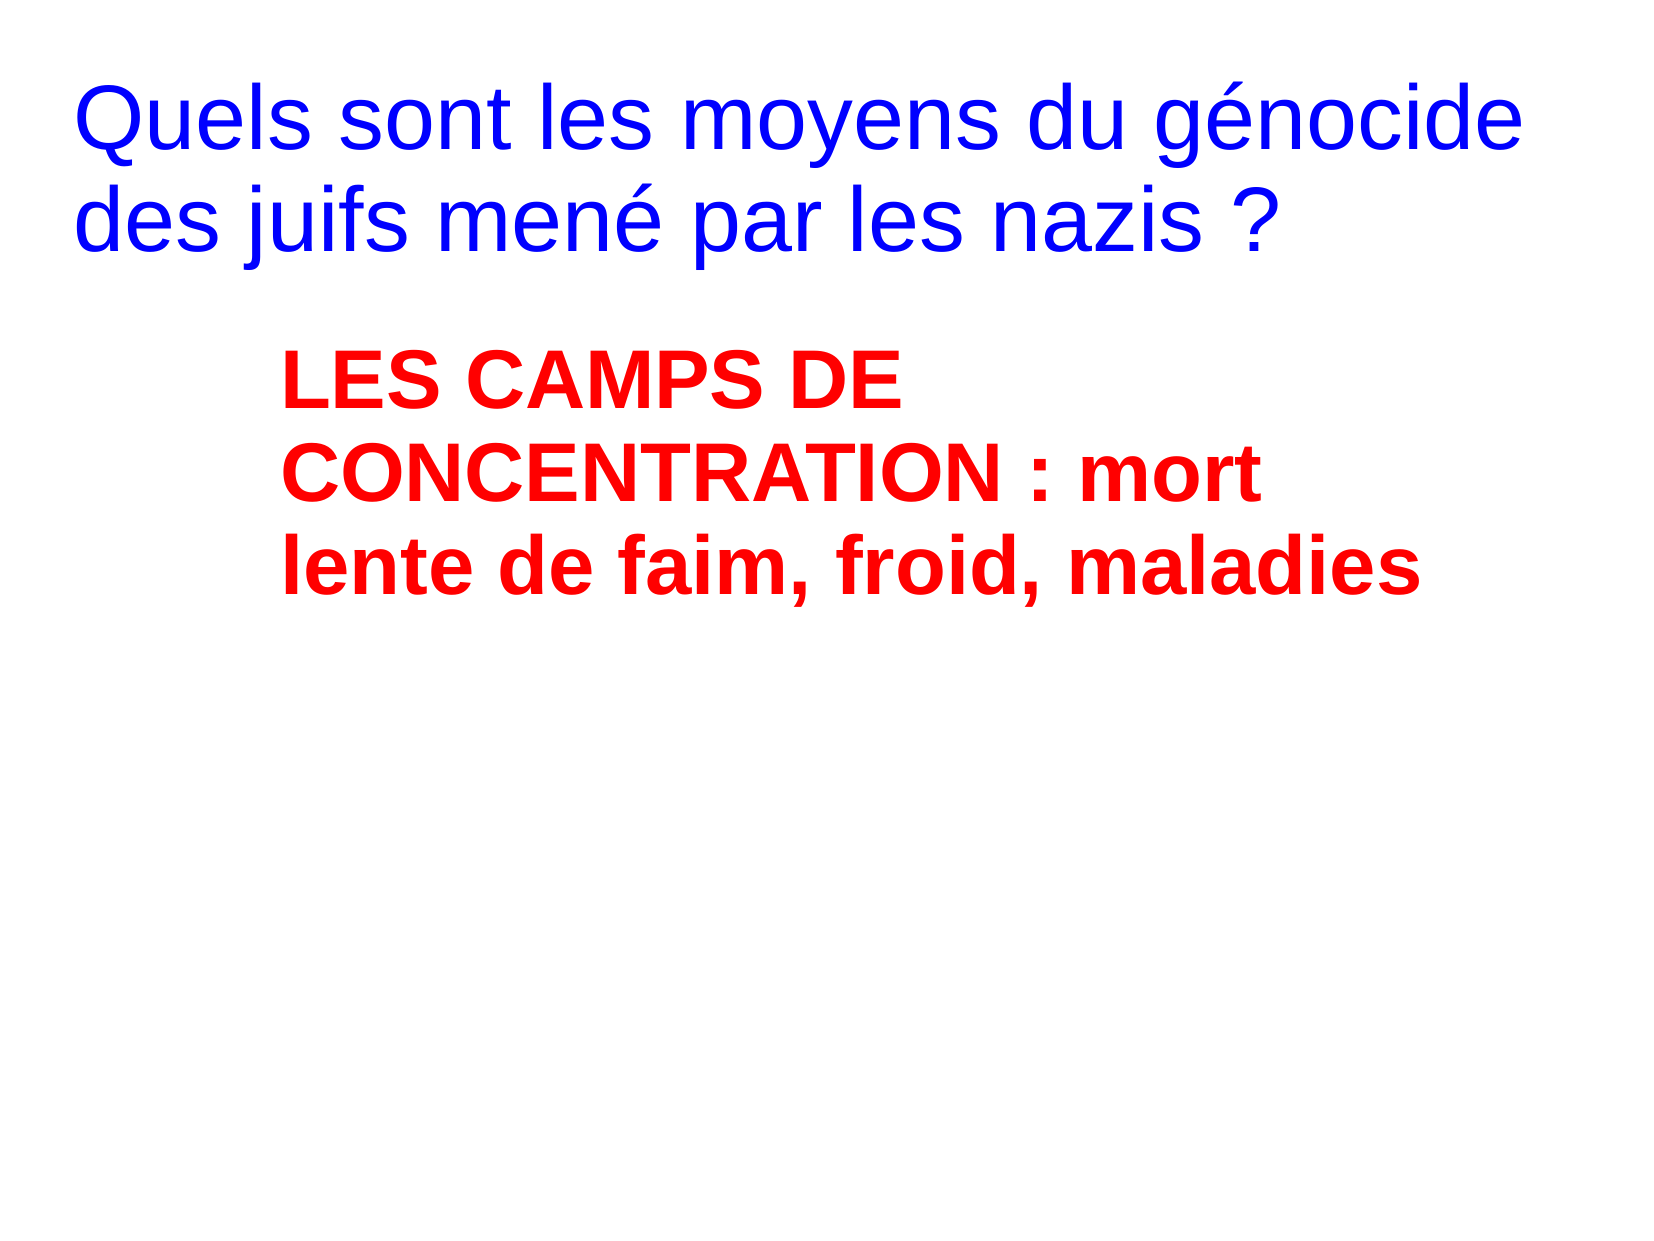

Quels sont les moyens du génocide des juifs mené par les nazis ?
LES CAMPS DE CONCENTRATION : mort lente de faim, froid, maladies